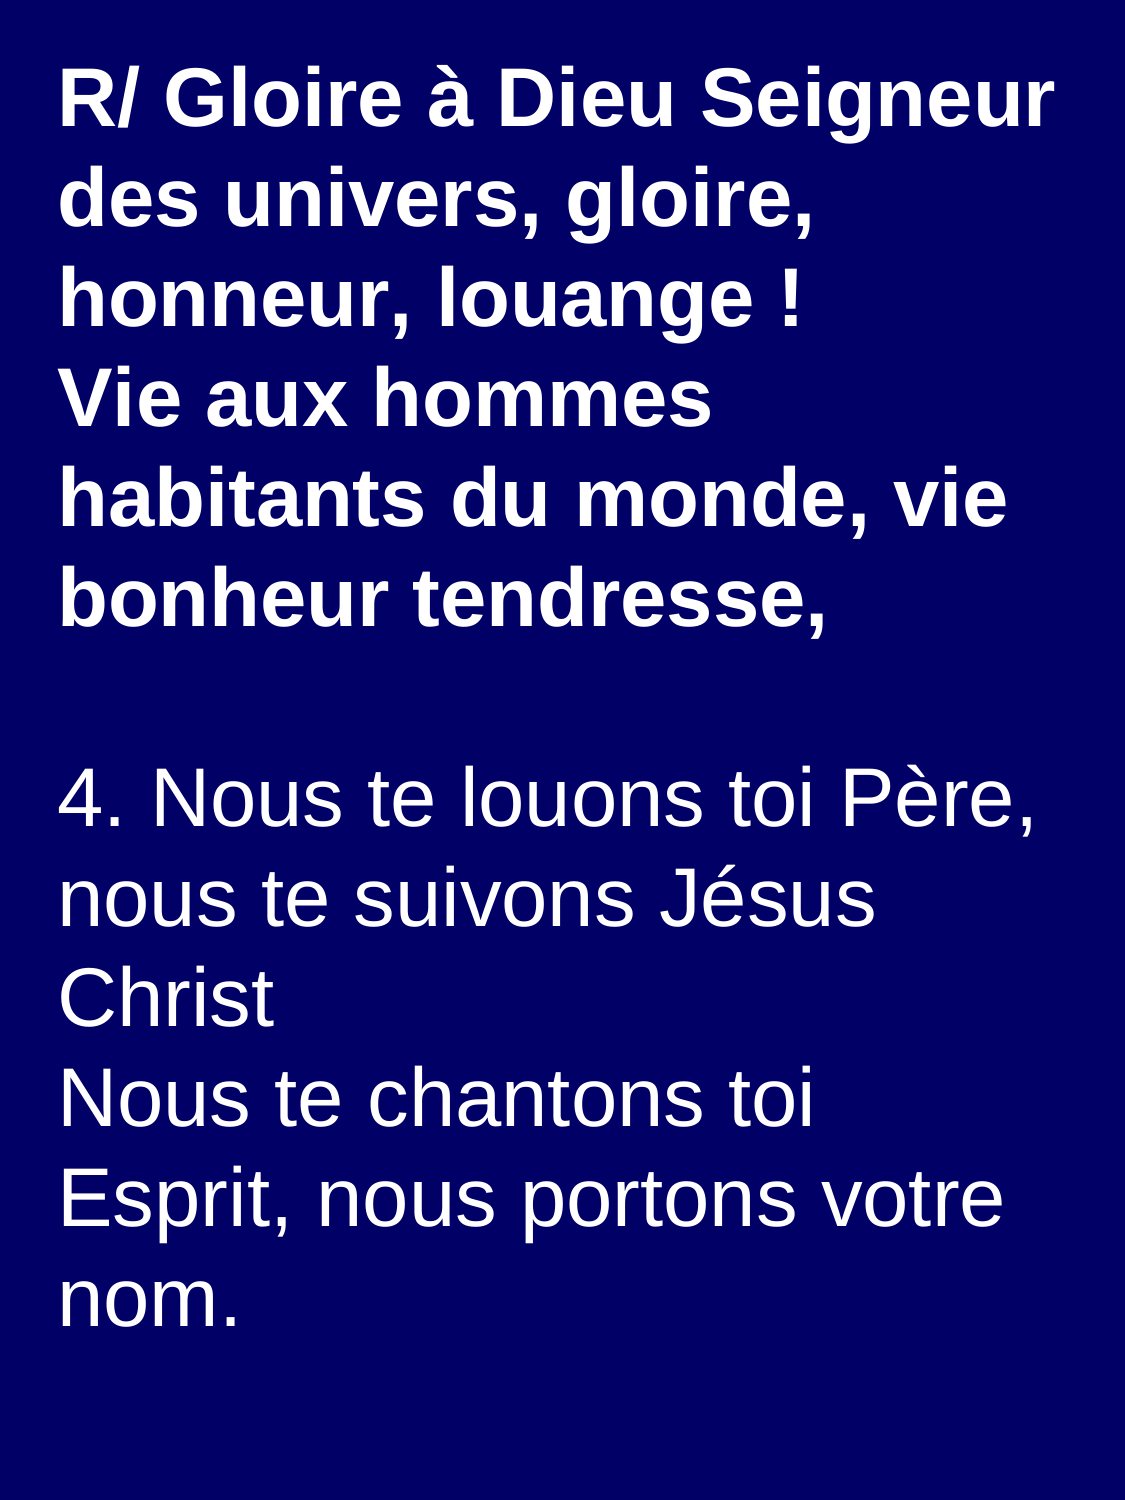

R/ Gloire à Dieu Seigneur des univers, gloire, honneur, louange !
Vie aux hommes habitants du monde, vie bonheur tendresse,
4. Nous te louons toi Père, nous te suivons Jésus Christ
Nous te chantons toi Esprit, nous portons votre nom.